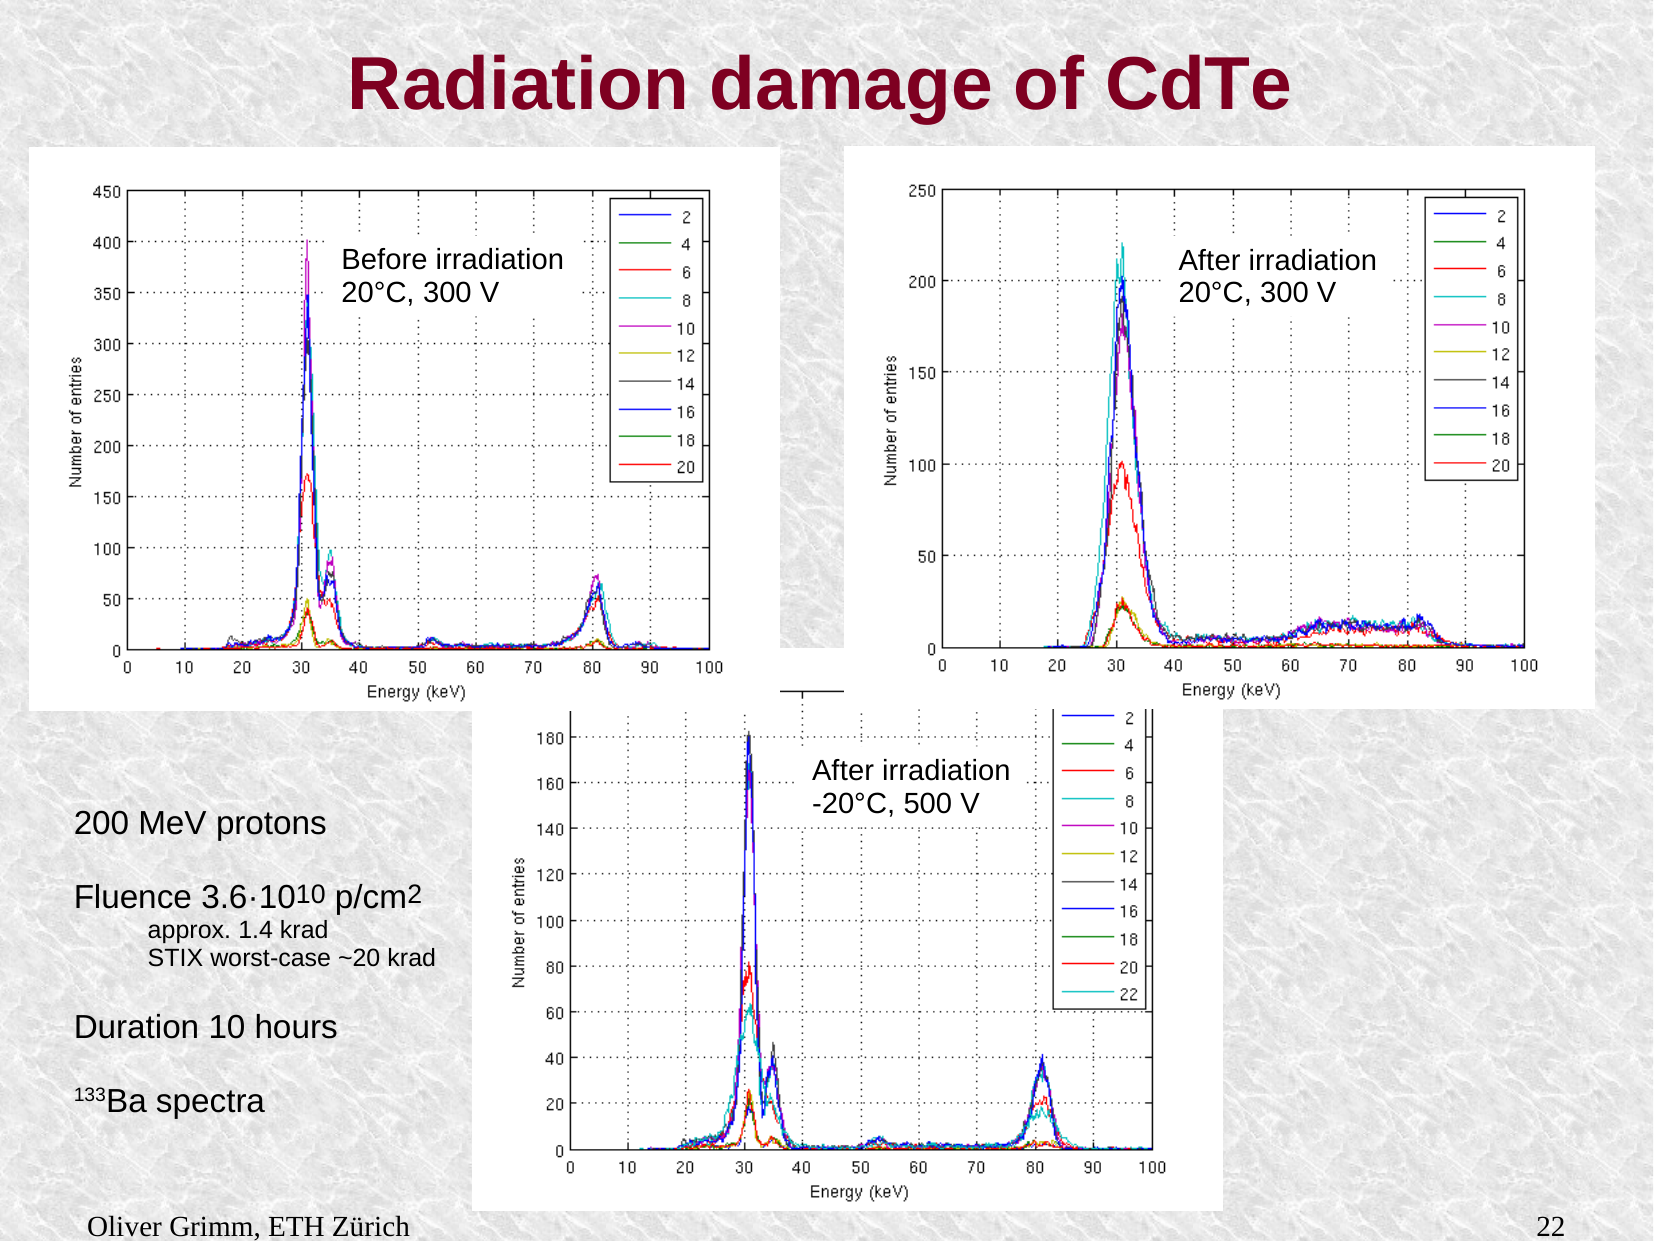

# Radiation damage of CdTe
Before irradiation
20°C, 300 V
After irradiation
20°C, 300 V
After irradiation
-20°C, 500 V
200 MeV protons
Fluence 3.6·1010 p/cm2
	approx. 1.4 krad
	STIX worst-case ~20 krad
Duration 10 hours
133Ba spectra
Oliver Grimm, ETH Zürich
22